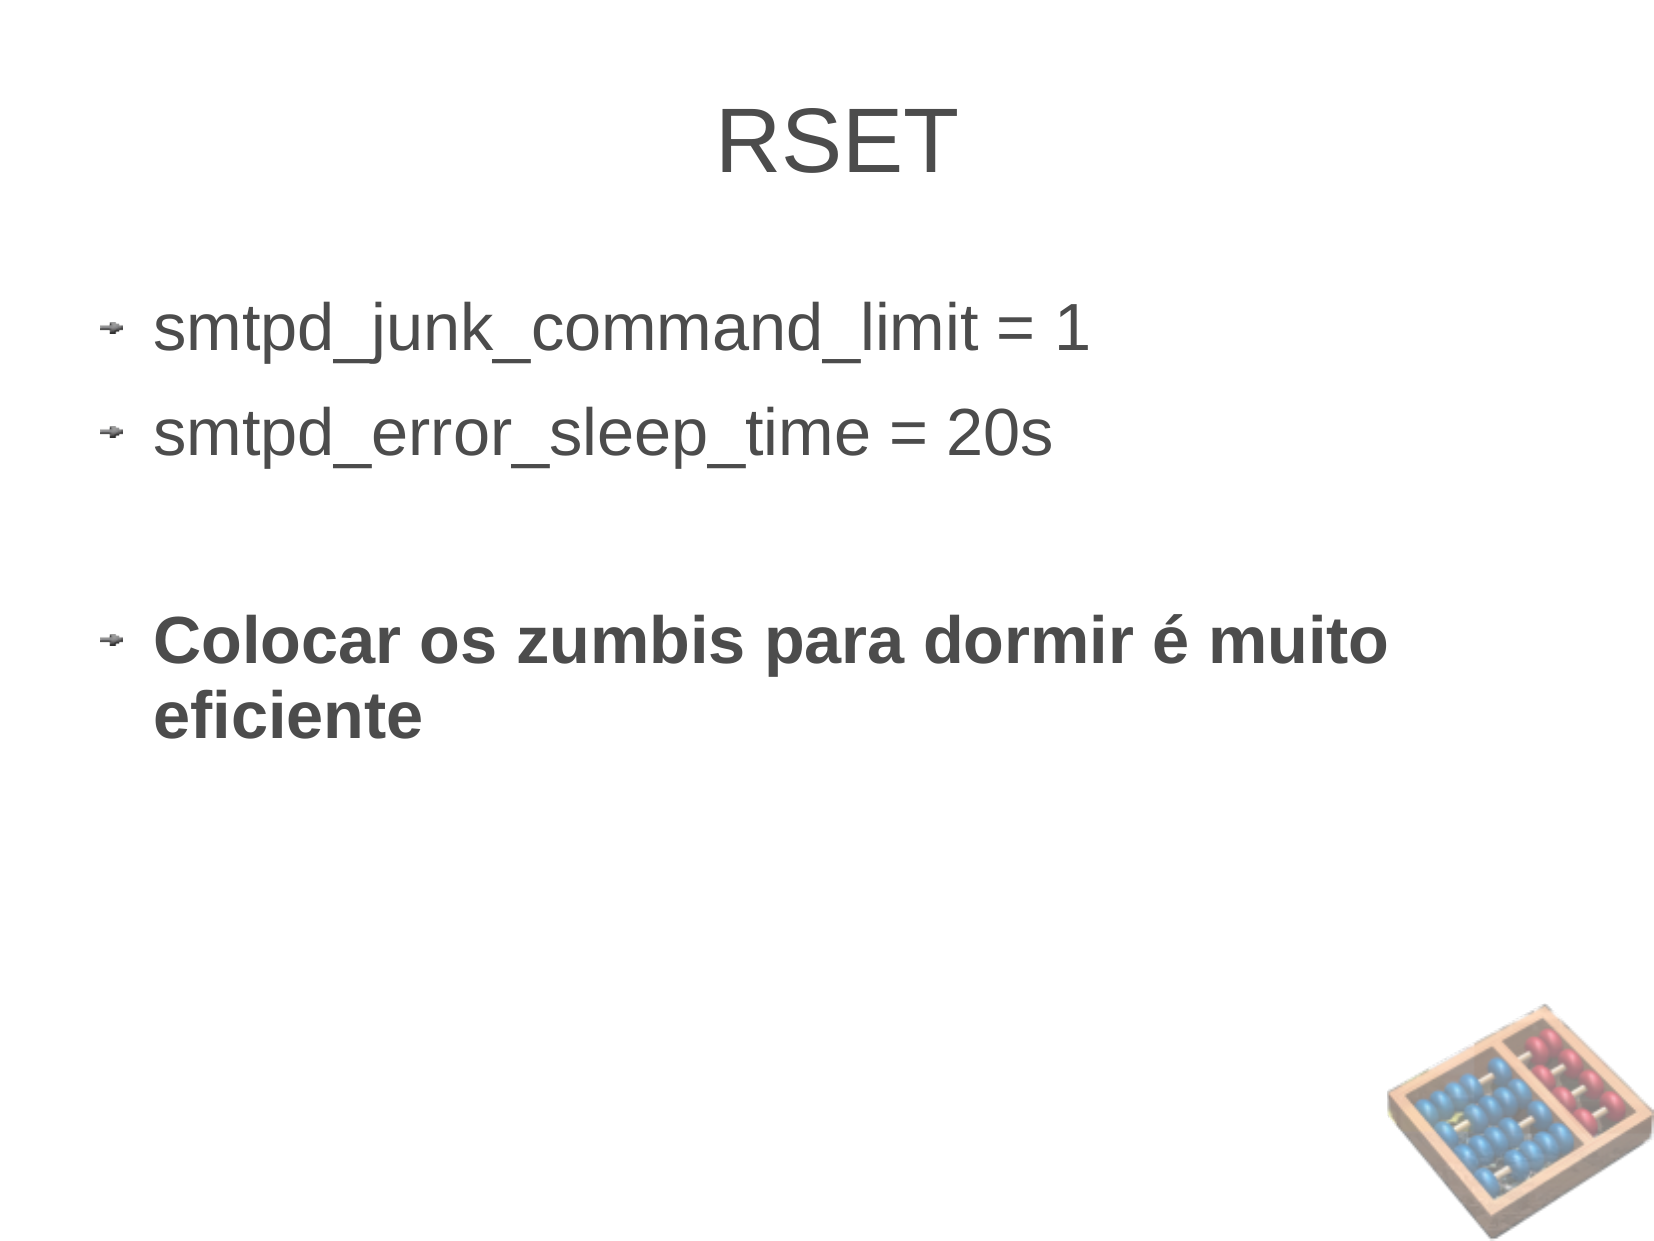

# RSET
smtpd_junk_command_limit = 1
smtpd_error_sleep_time = 20s
Colocar os zumbis para dormir é muito eficiente